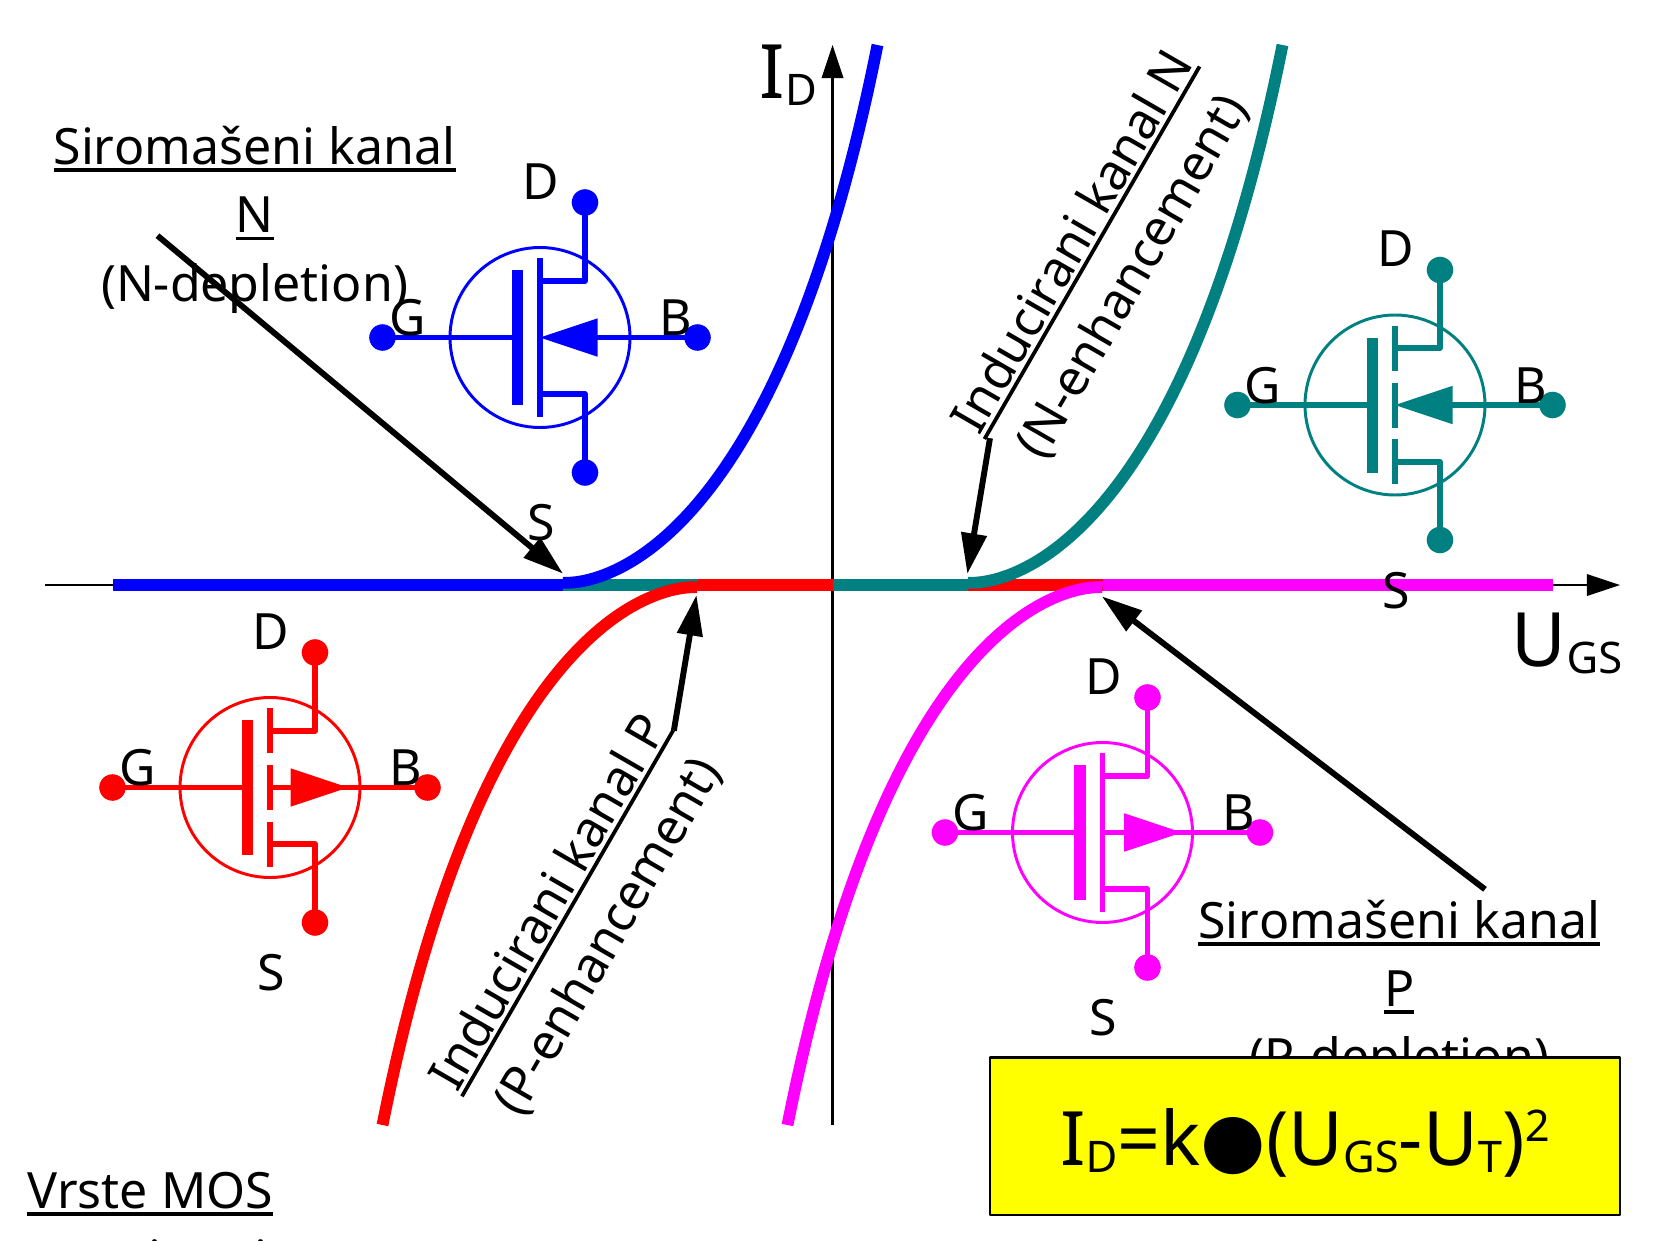

ID
Siromašeni kanal N
(N-depletion)
D
G B
S
Inducirani kanal N
(N-enhancement)
D
G B
S
UGS
D
G B
S
D
G B
S
Inducirani kanal P
(P-enhancement)
Siromašeni kanal P
(P-depletion)
ID=k●(UGS-UT)2
Vrste MOS tranzistorjev